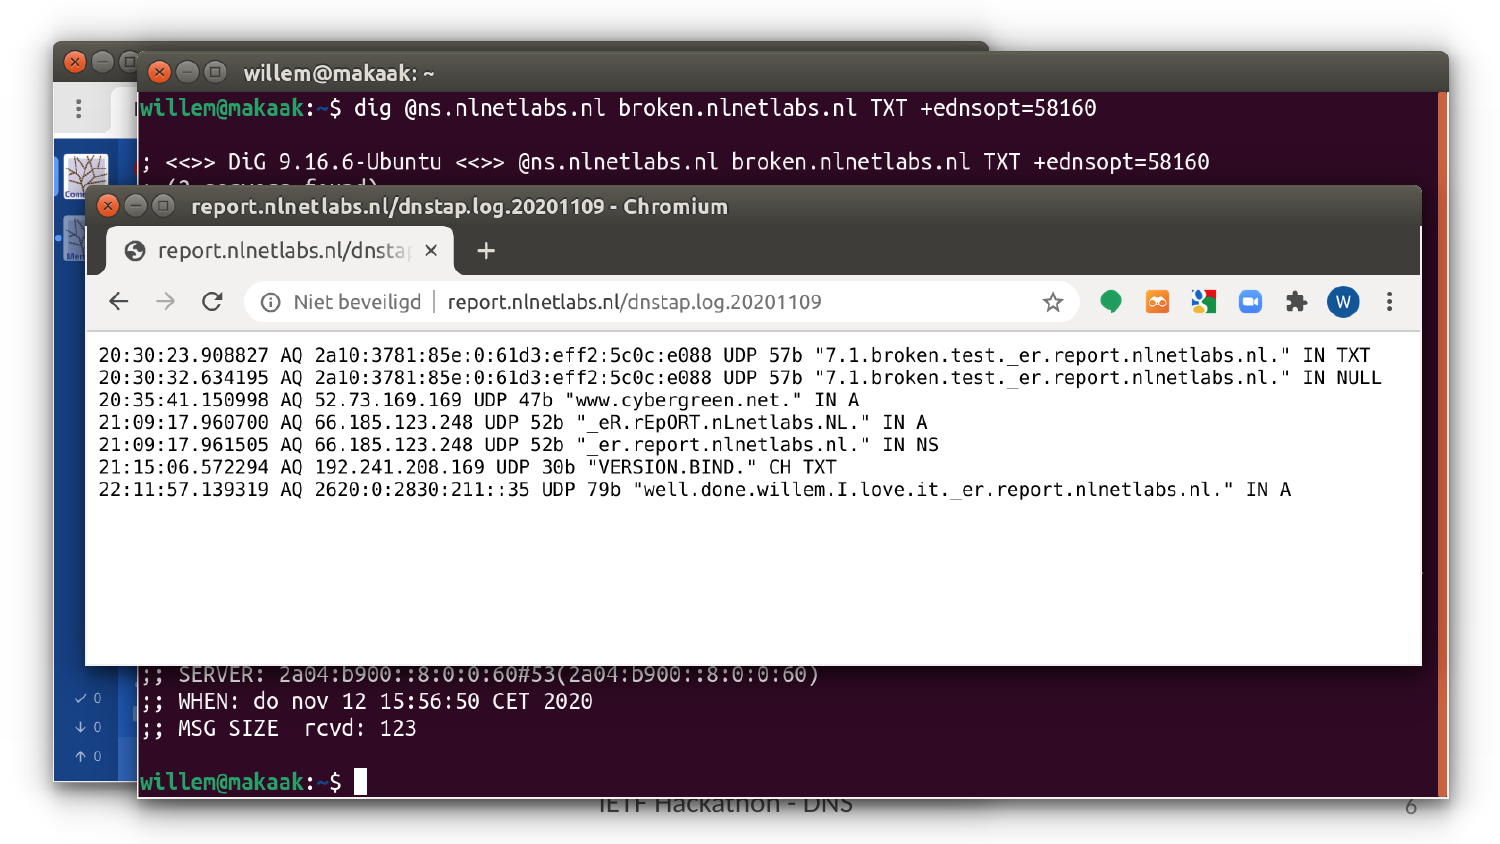

# DNS - Hacks
draft-arends-dns-error-reporting
Like Extended DNS Errors [RFC8914],
but reporting to authoritative instead of querier